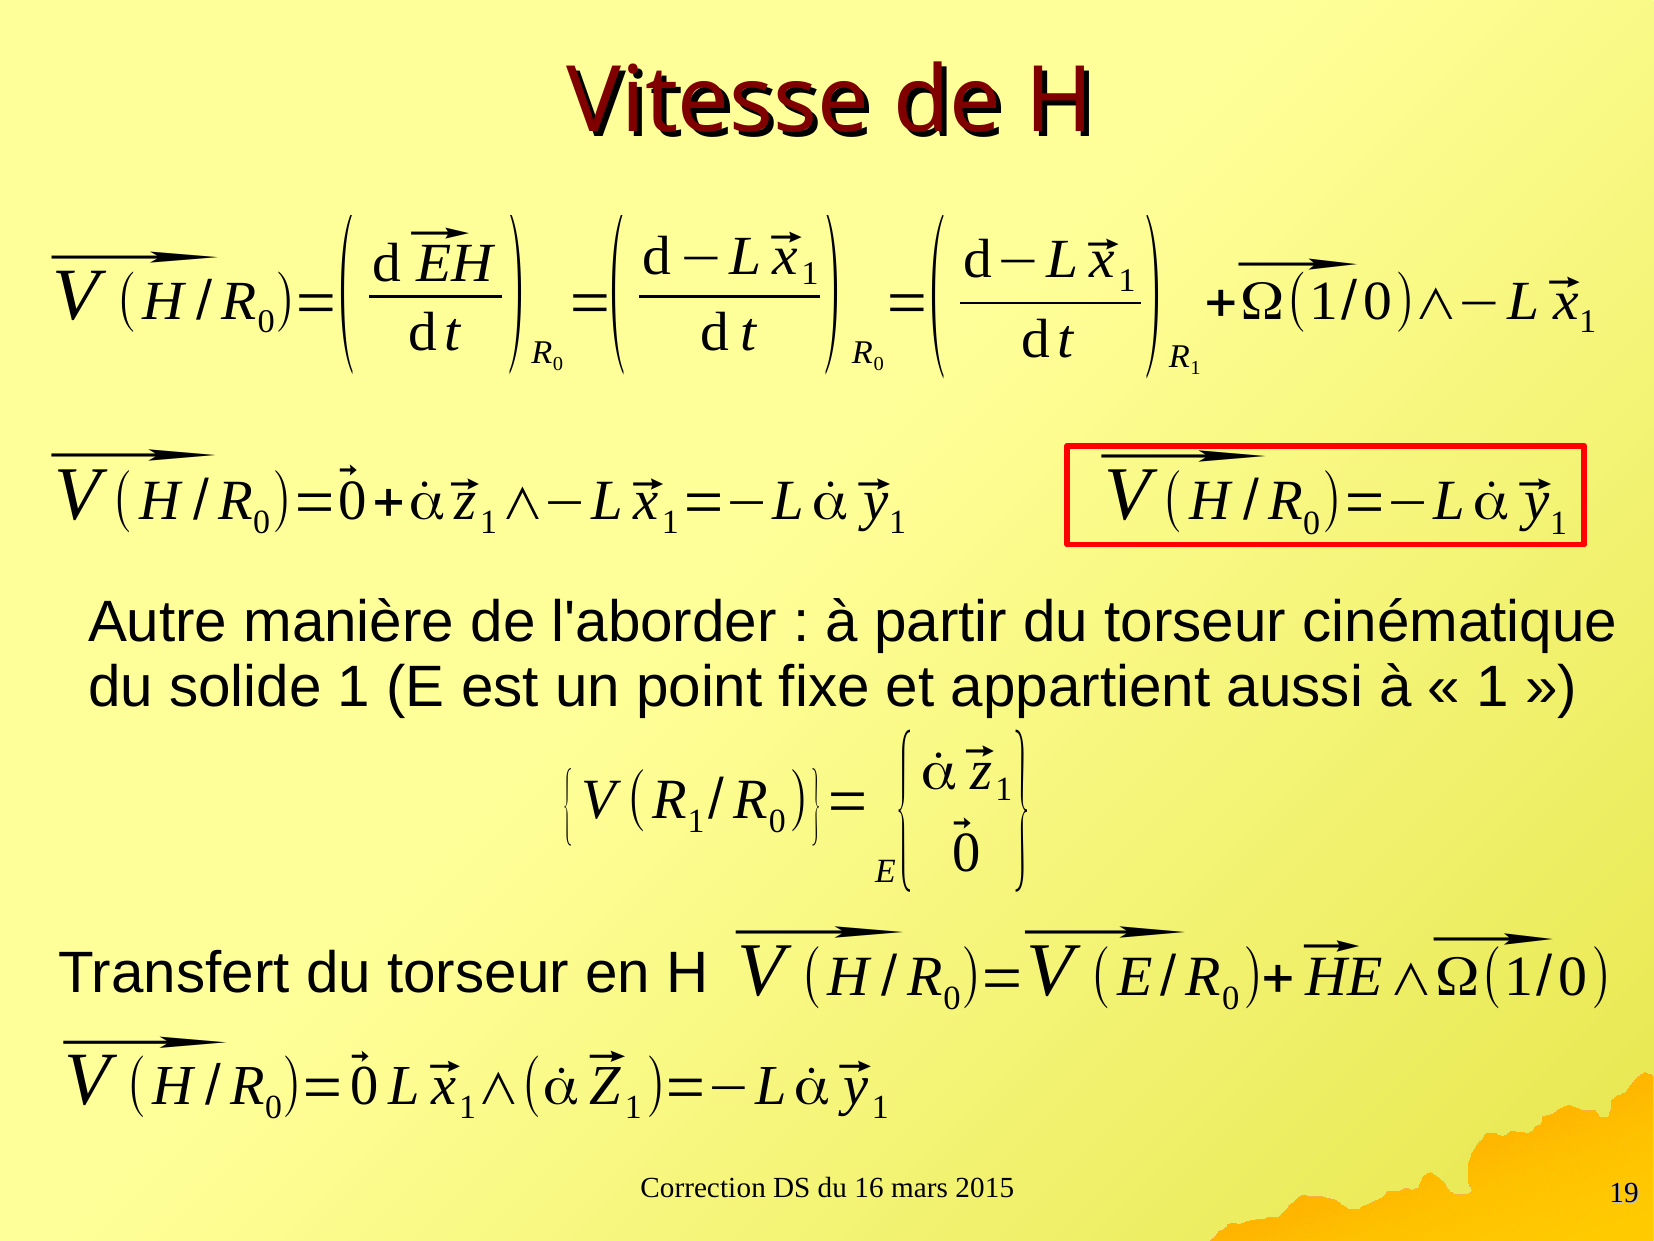

# Vitesse de H
Autre manière de l'aborder : à partir du torseur cinématique
du solide 1 (E est un point fixe et appartient aussi à « 1 »)
Transfert du torseur en H
Correction DS du 16 mars 2015